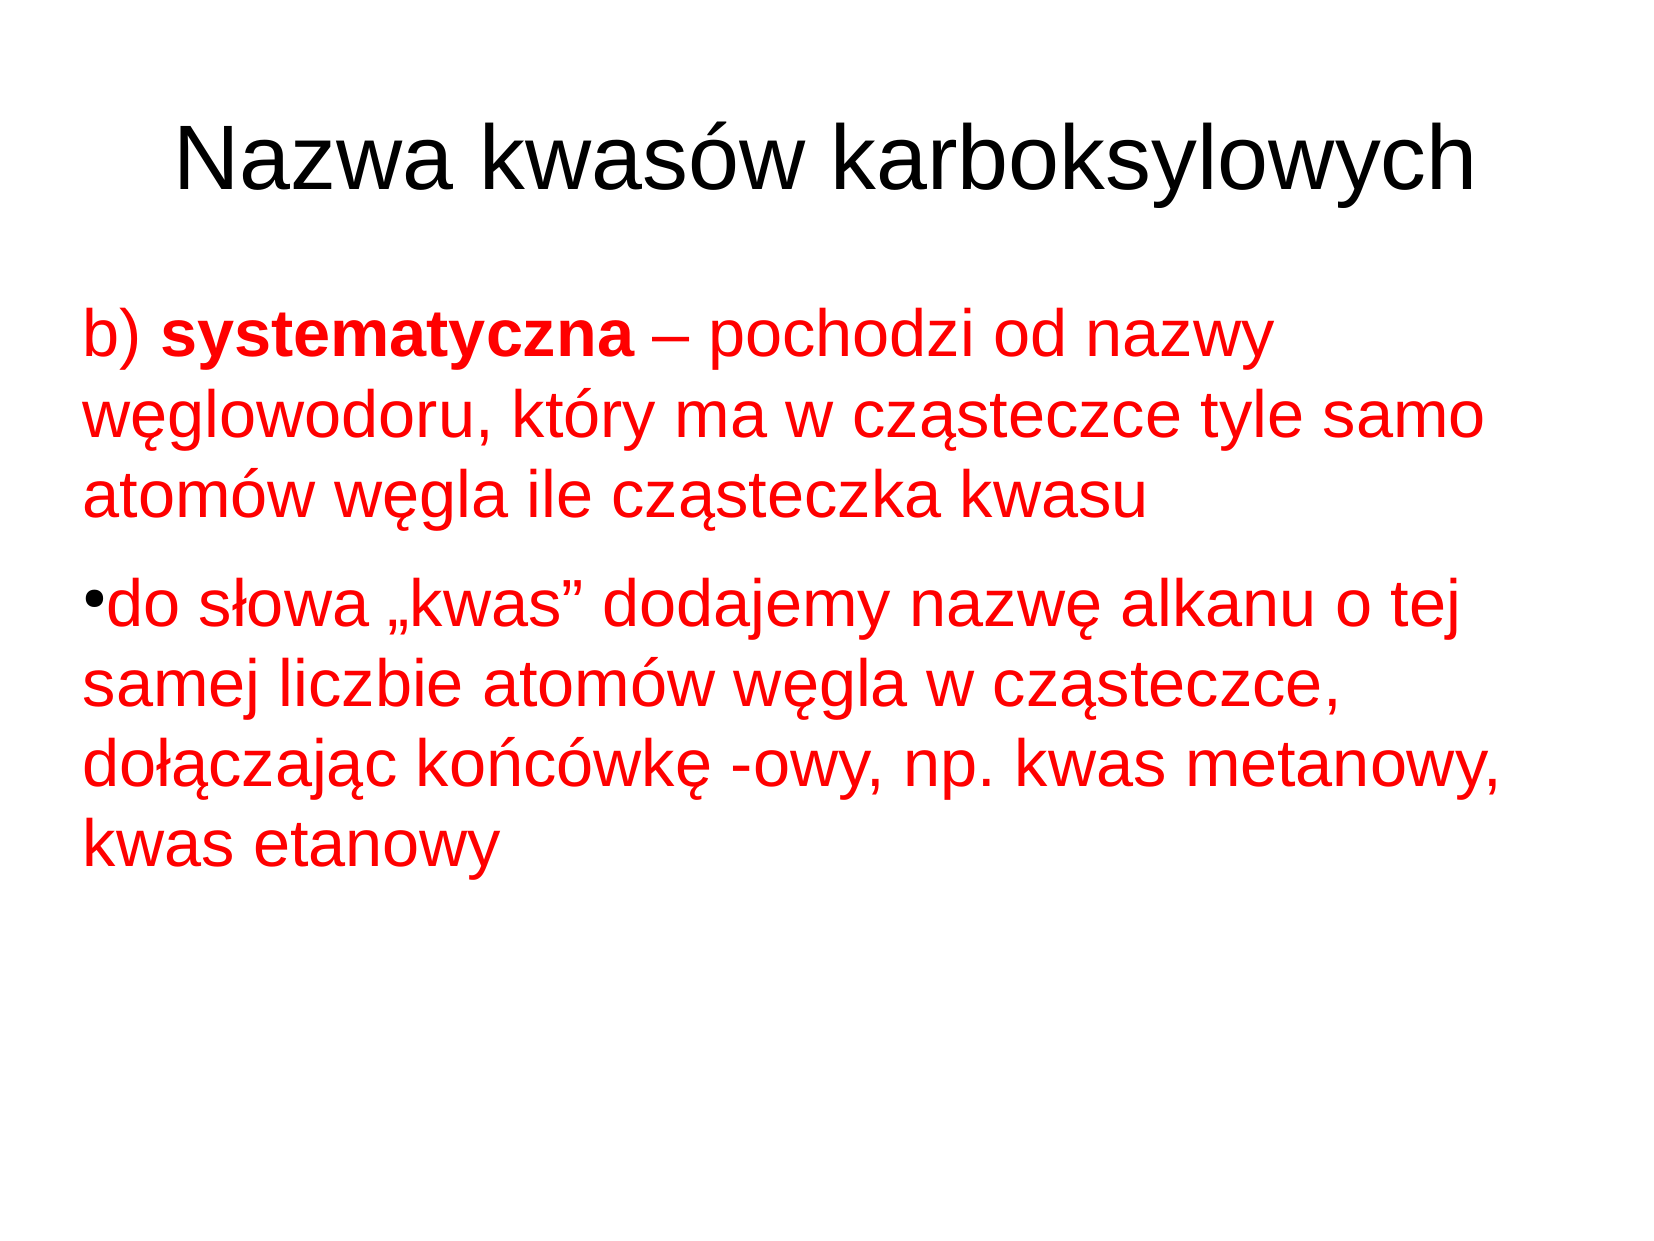

# Nazwa kwasów karboksylowych
b) systematyczna – pochodzi od nazwy węglowodoru, który ma w cząsteczce tyle samo atomów węgla ile cząsteczka kwasu
do słowa „kwas” dodajemy nazwę alkanu o tej samej liczbie atomów węgla w cząsteczce, dołączając końcówkę -owy, np. kwas metanowy, kwas etanowy